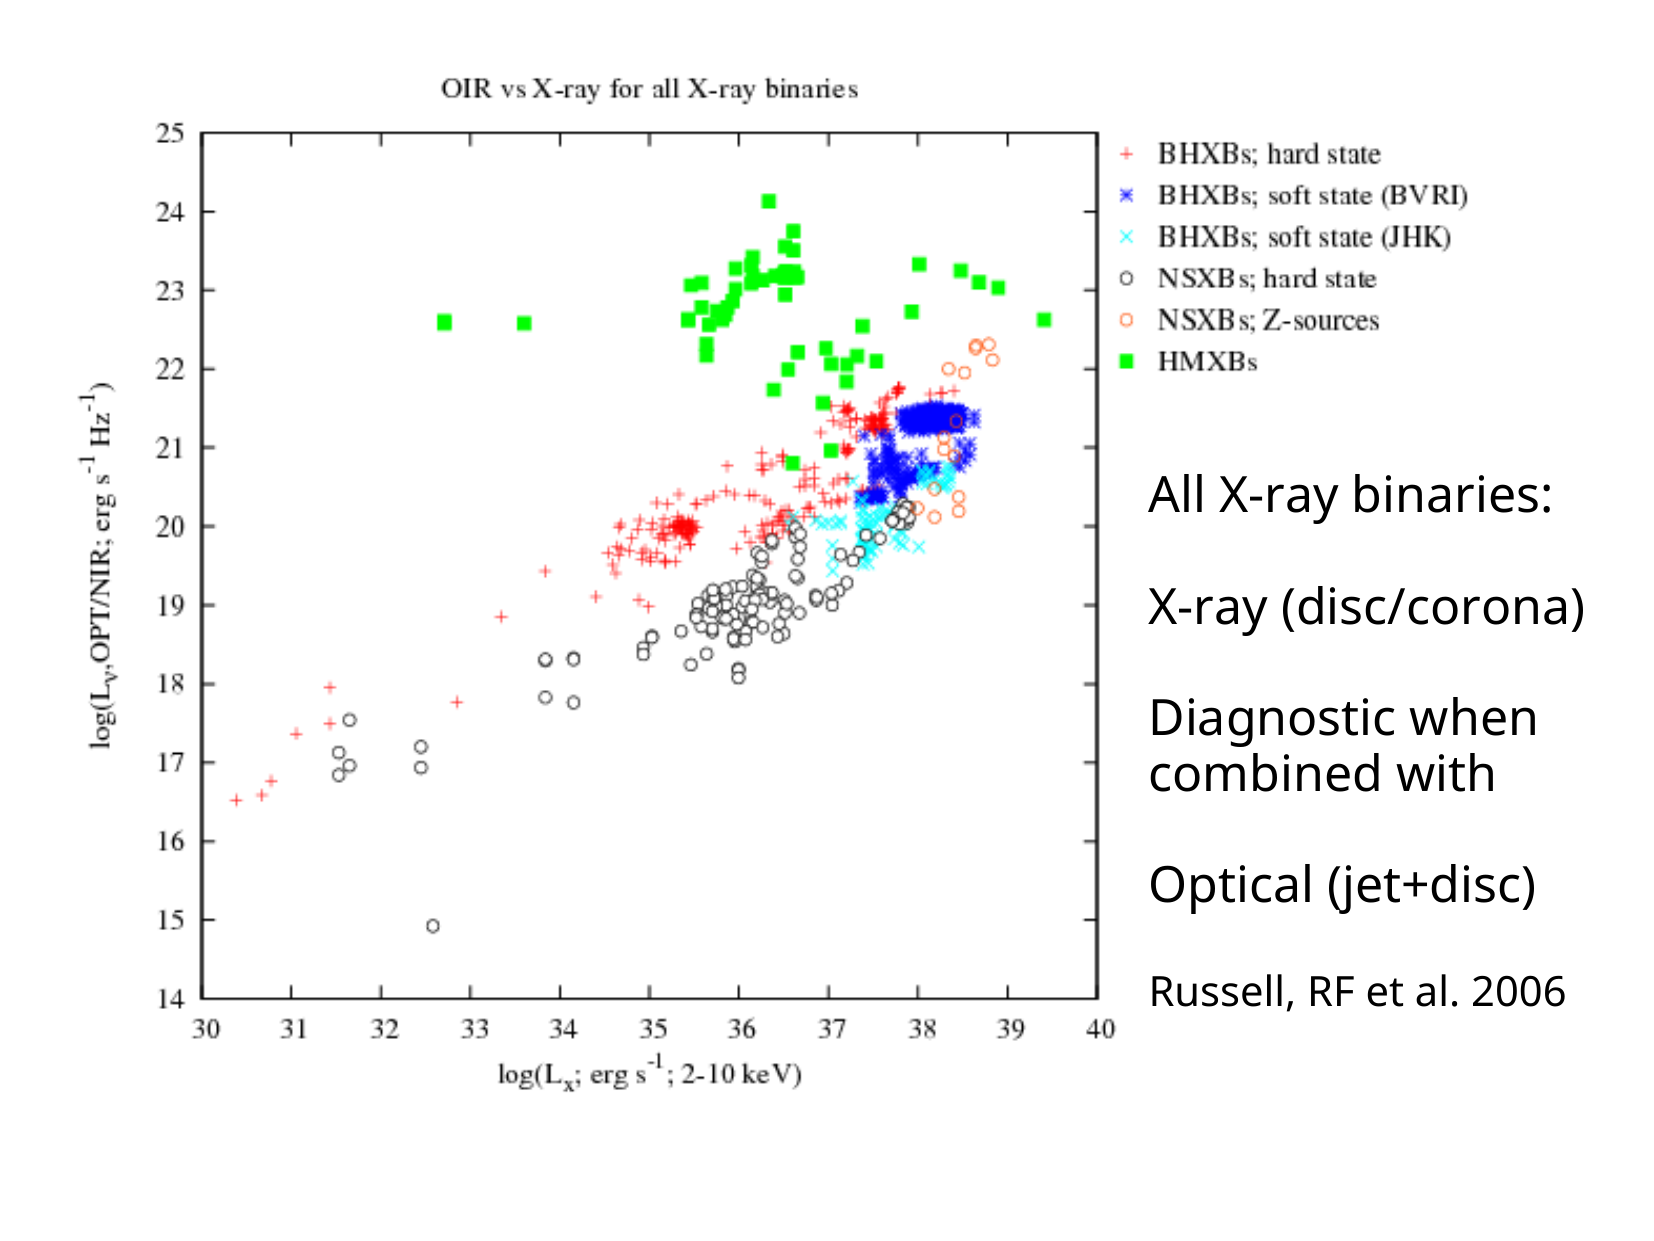

All X-ray binaries:
X-ray (disc/corona)
Diagnostic when combined with
Optical (jet+disc)
Russell, RF et al. 2006